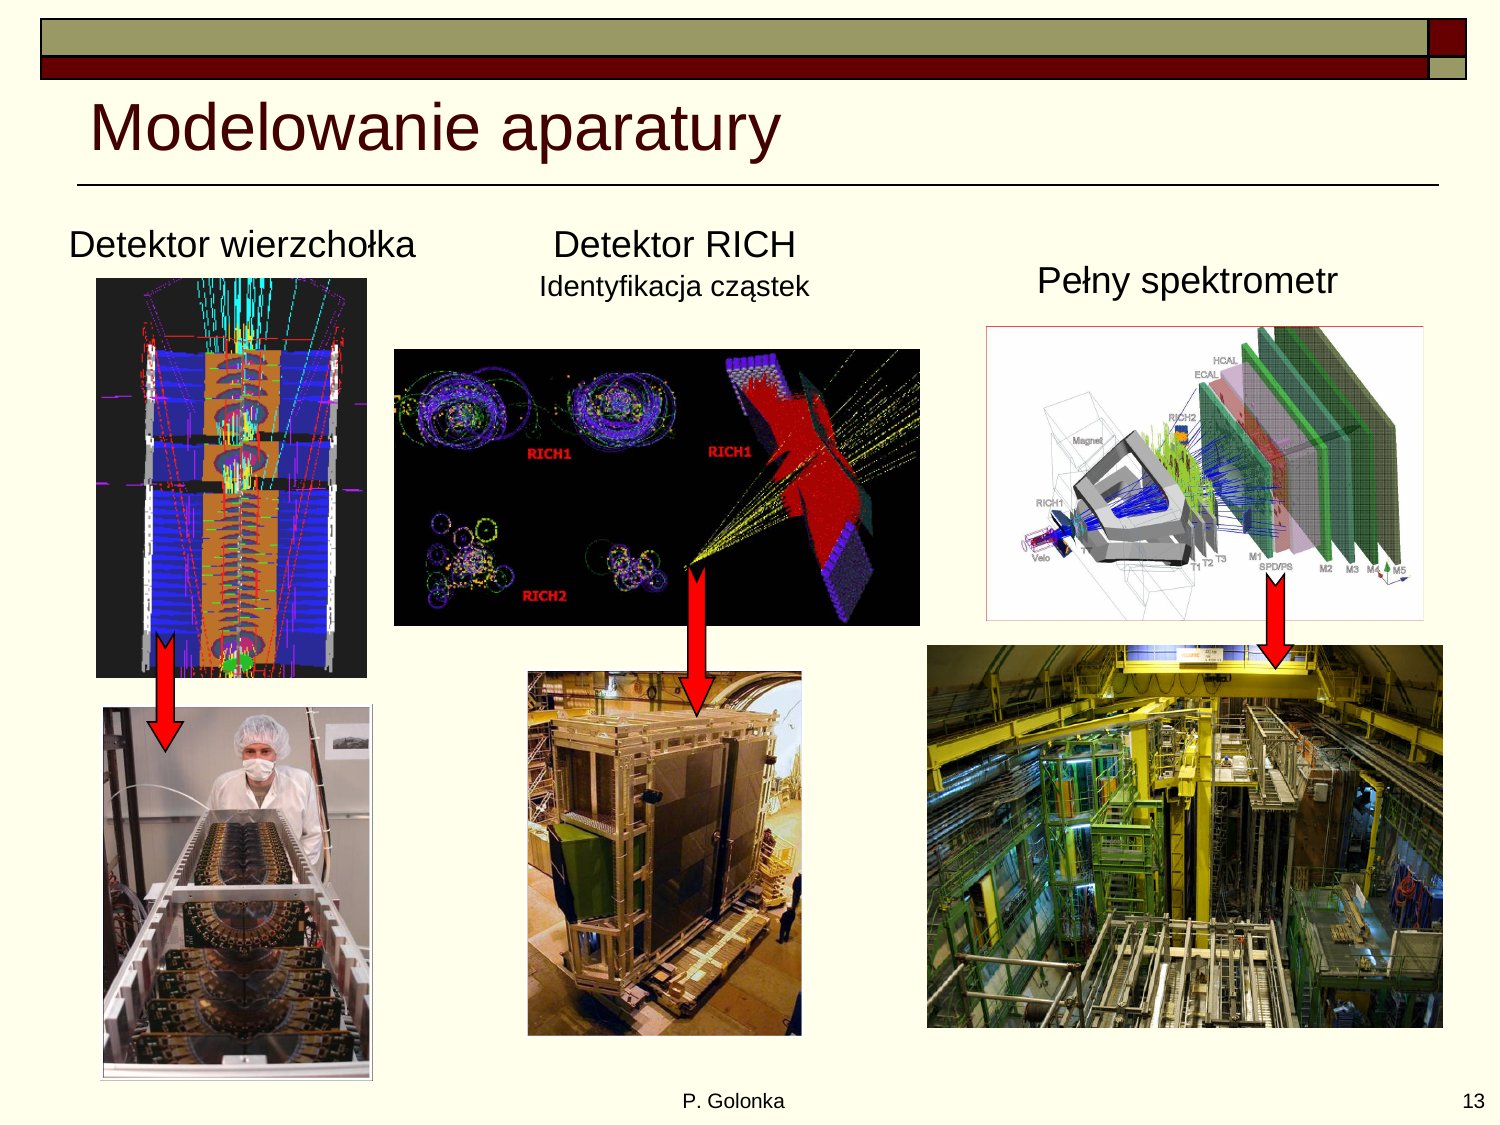

# Modelowanie aparatury
Detektor wierzchołka
Detektor RICH
Identyfikacja cząstek
Pełny spektrometr
P. Golonka
13